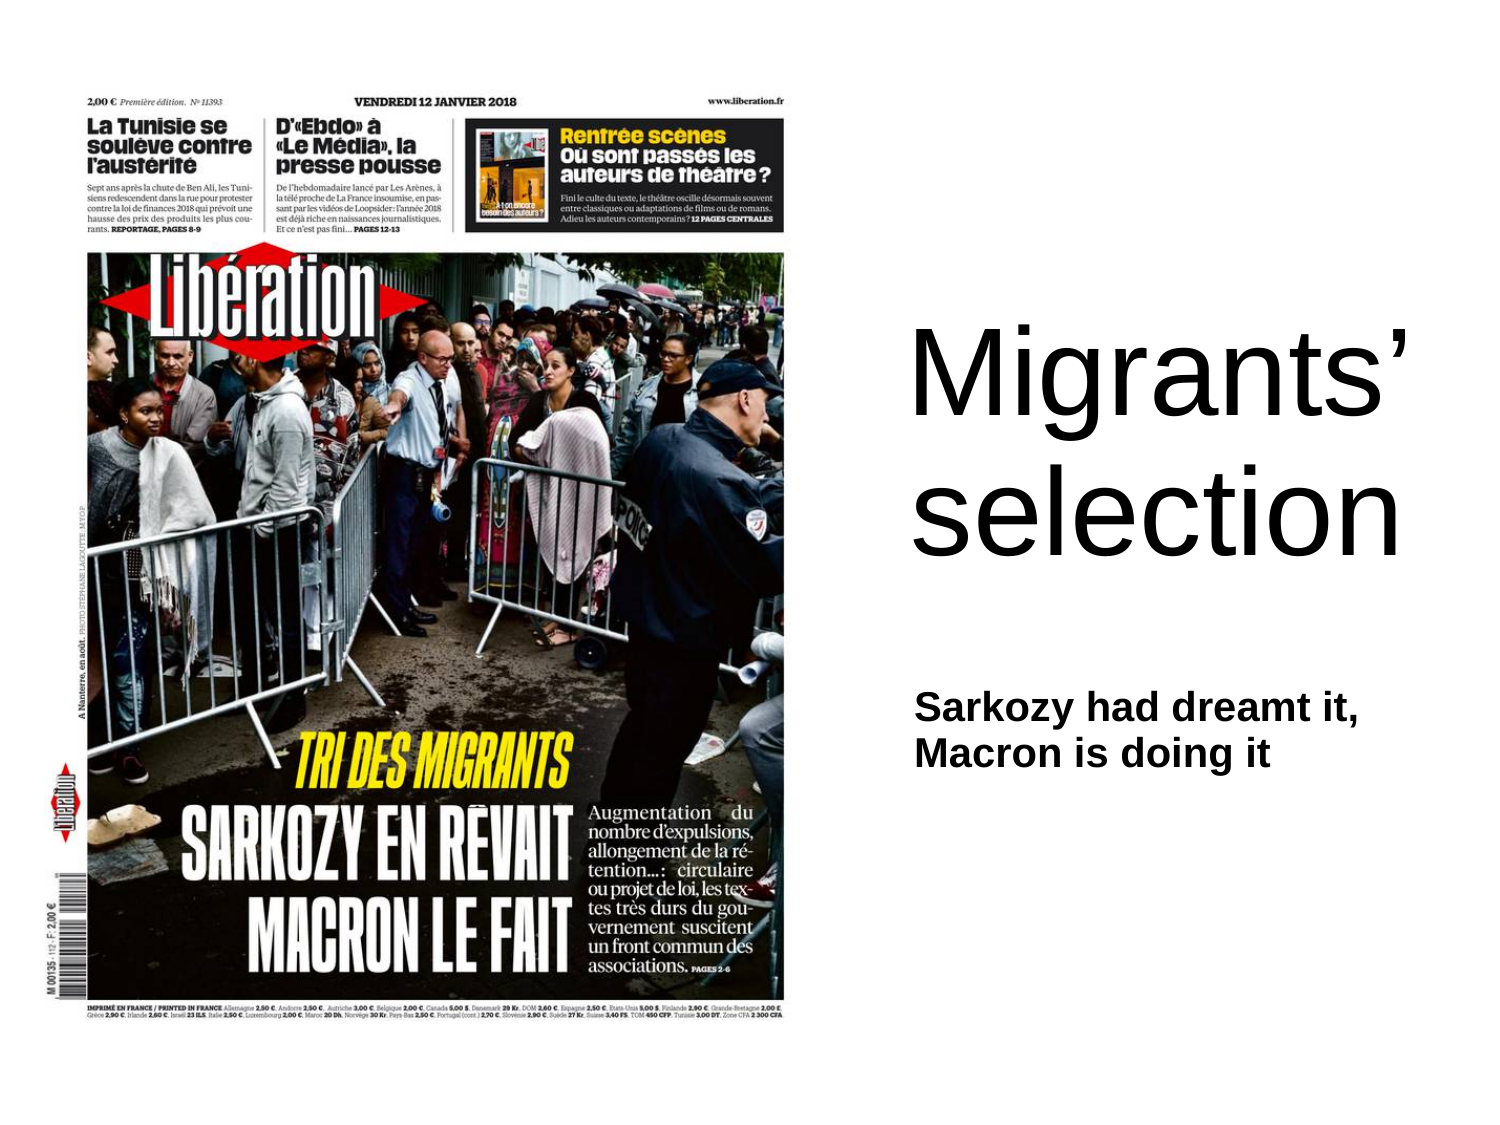

Migrants’ selection
Sarkozy had dreamt it,
Macron is doing it